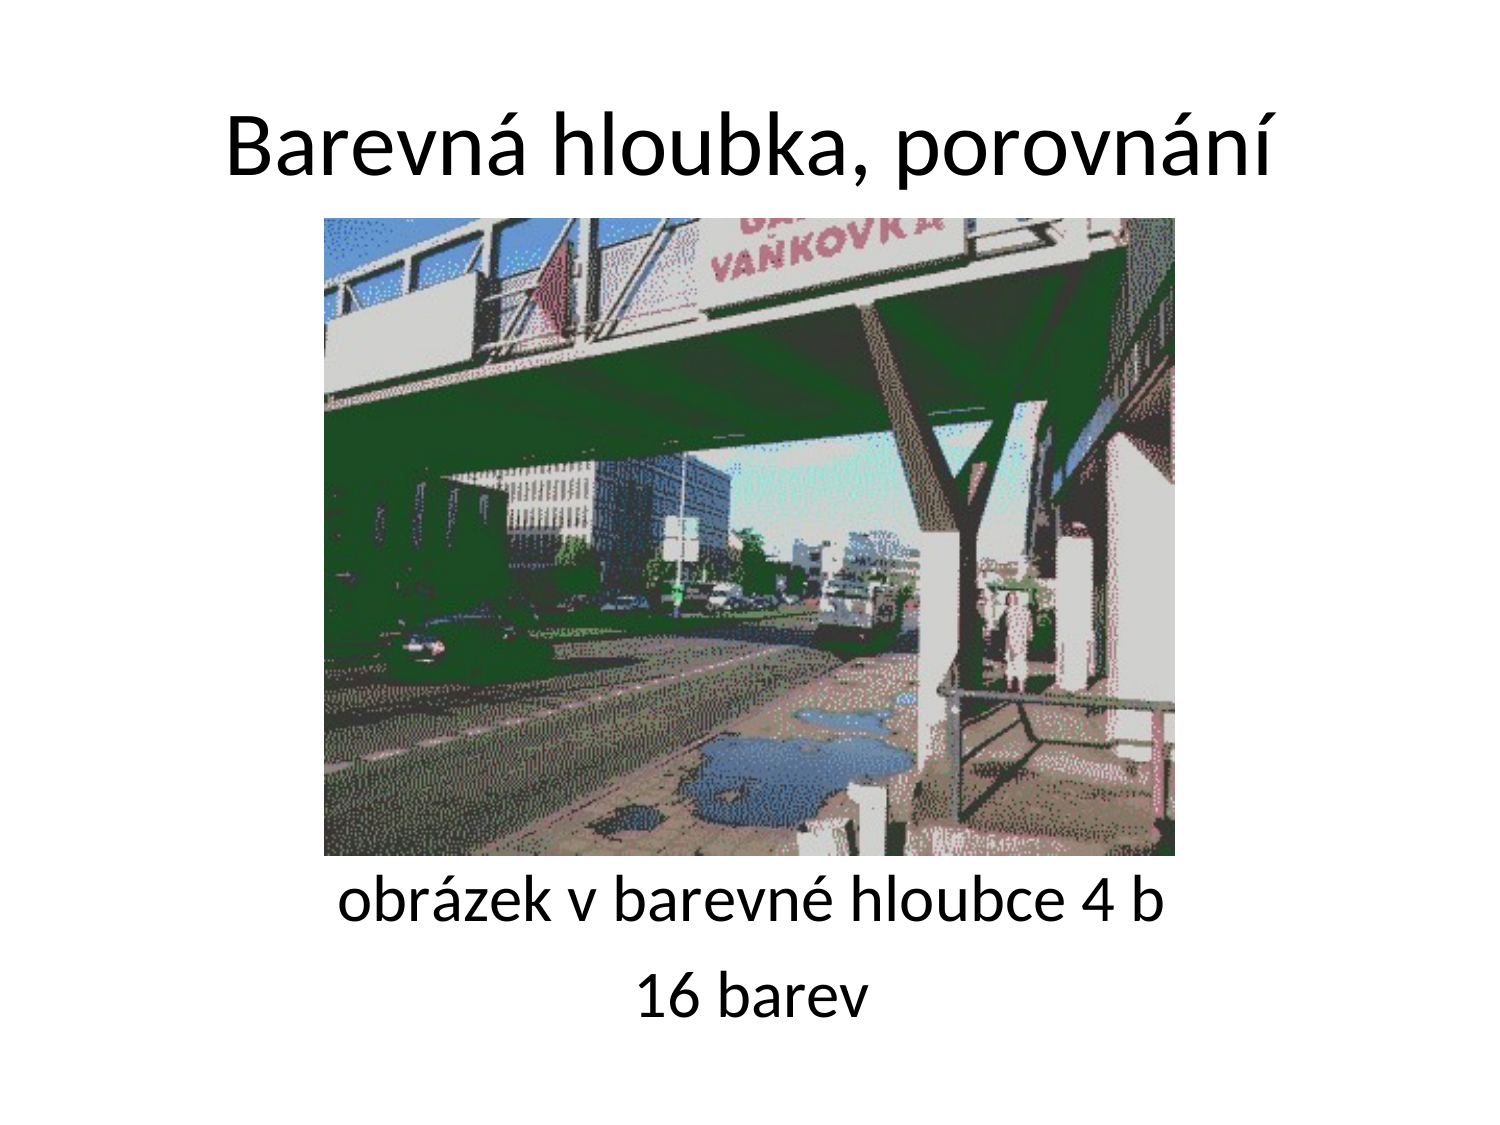

# Barevná hloubka, porovnání
obrázek v barevné hloubce 4 b
16 barev